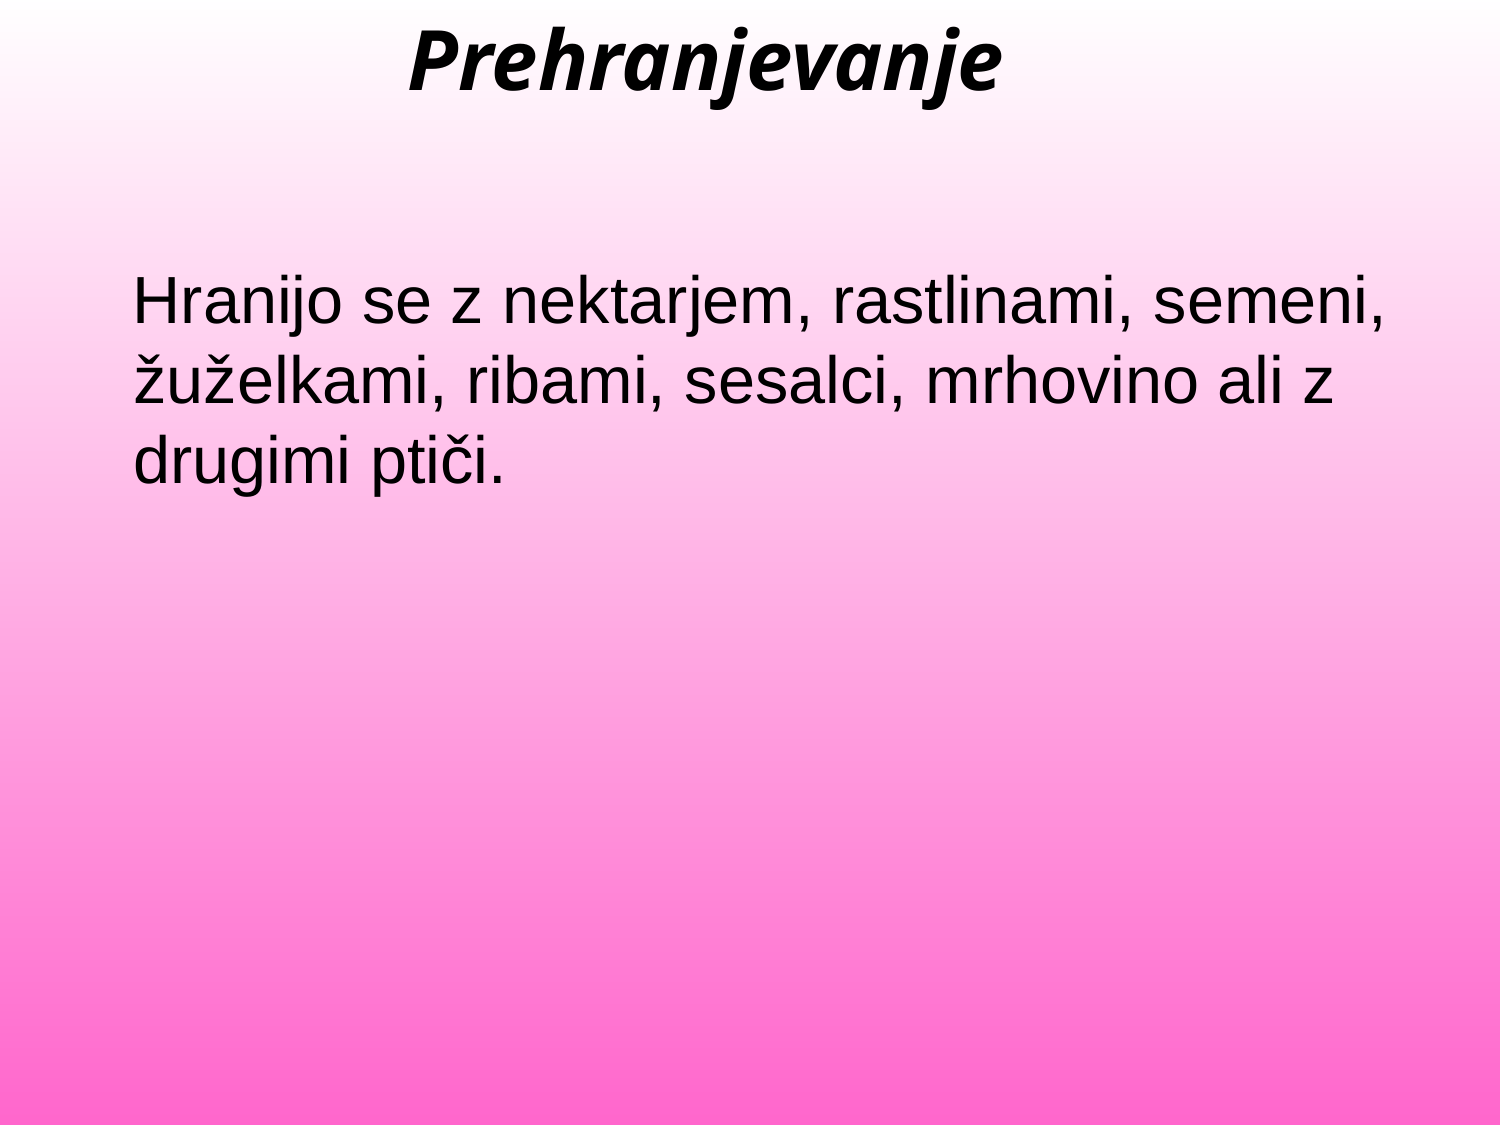

Prehranjevanje
 Hranijo se z nektarjem, rastlinami, semeni, žuželkami, ribami, sesalci, mrhovino ali z drugimi ptiči.